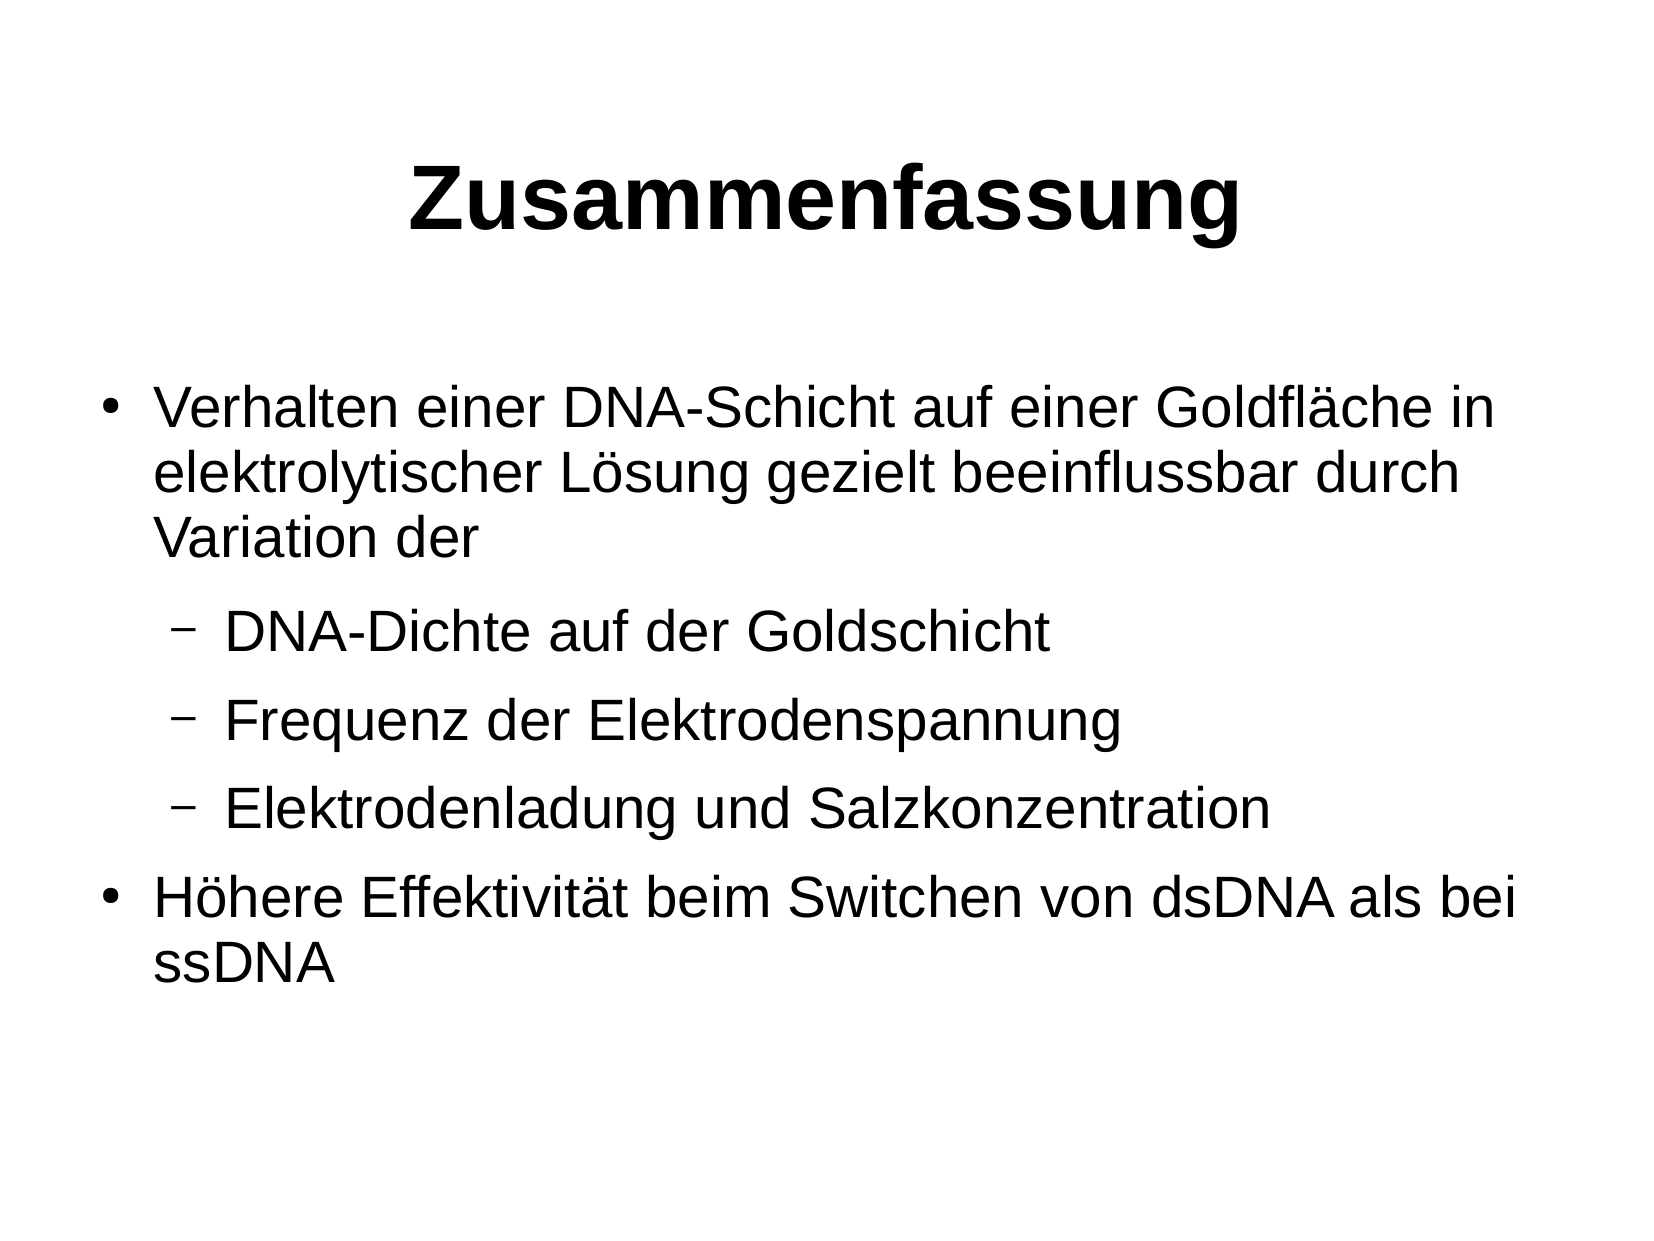

# Zusammenfassung
Verhalten einer DNA-Schicht auf einer Goldfläche in elektrolytischer Lösung gezielt beeinflussbar durch Variation der
DNA-Dichte auf der Goldschicht
Frequenz der Elektrodenspannung
Elektrodenladung und Salzkonzentration
Höhere Effektivität beim Switchen von dsDNA als bei ssDNA